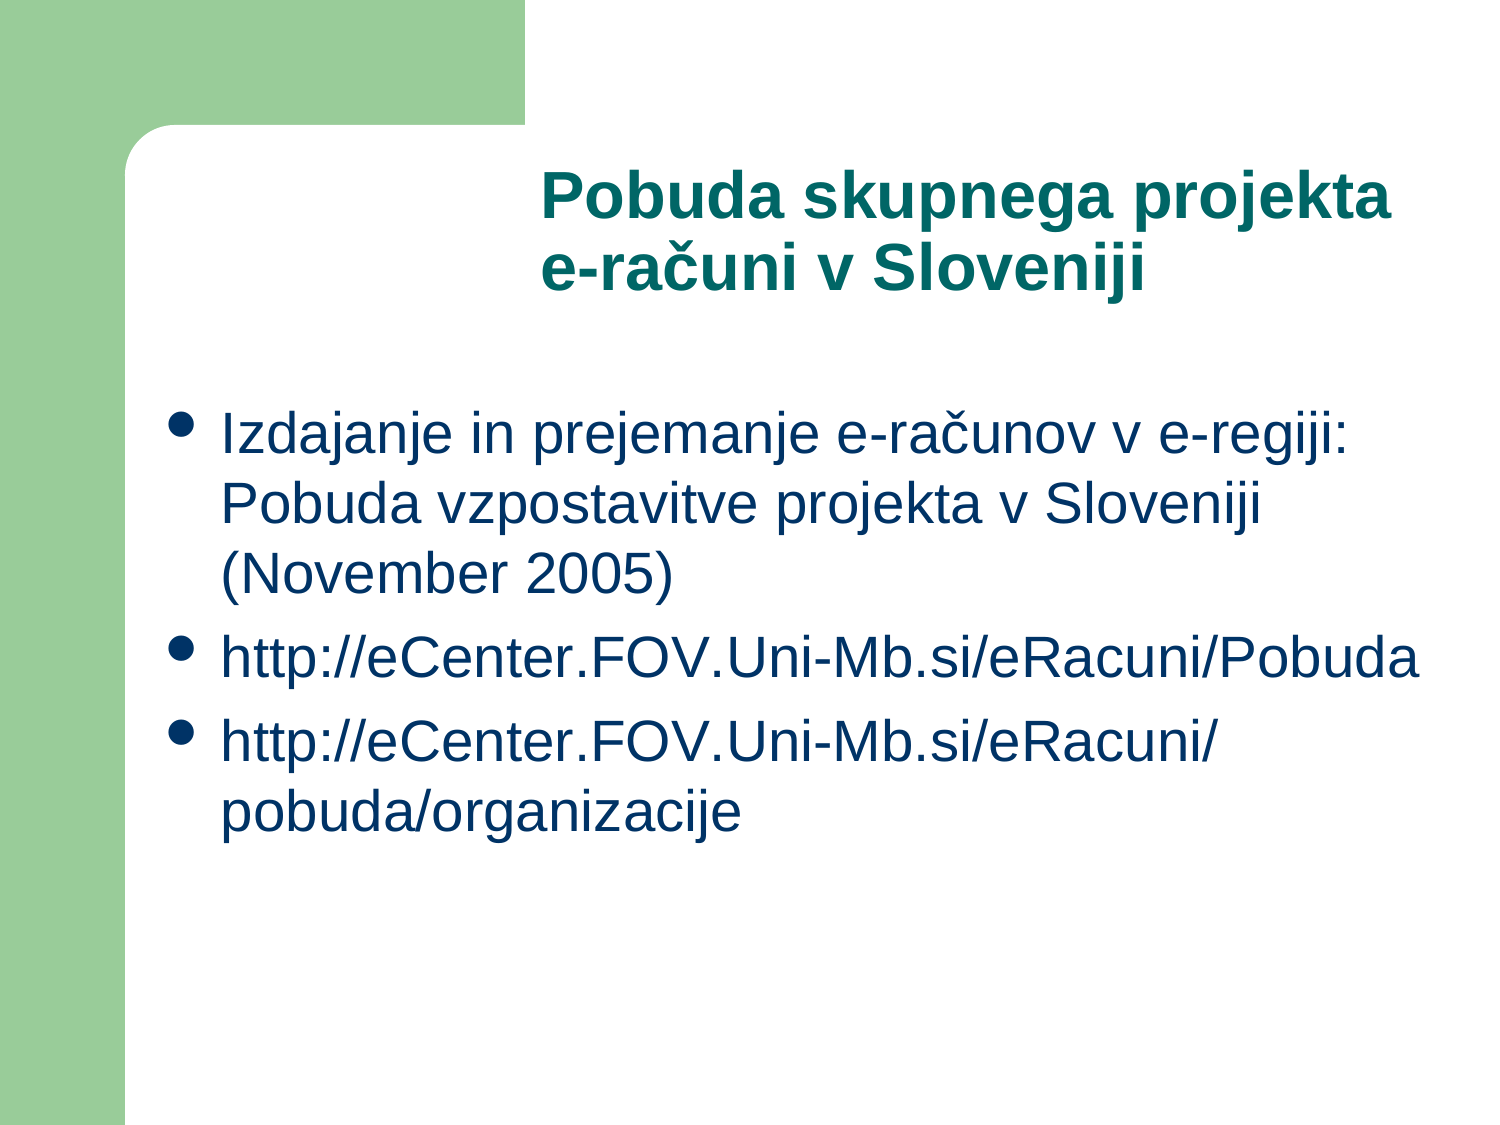

# Pobuda skupnega projekta e-računi v Sloveniji
Izdajanje in prejemanje e-računov v e-regiji: Pobuda vzpostavitve projekta v Sloveniji (November 2005)
http://eCenter.FOV.Uni-Mb.si/eRacuni/Pobuda
http://eCenter.FOV.Uni-Mb.si/eRacuni/pobuda/organizacije